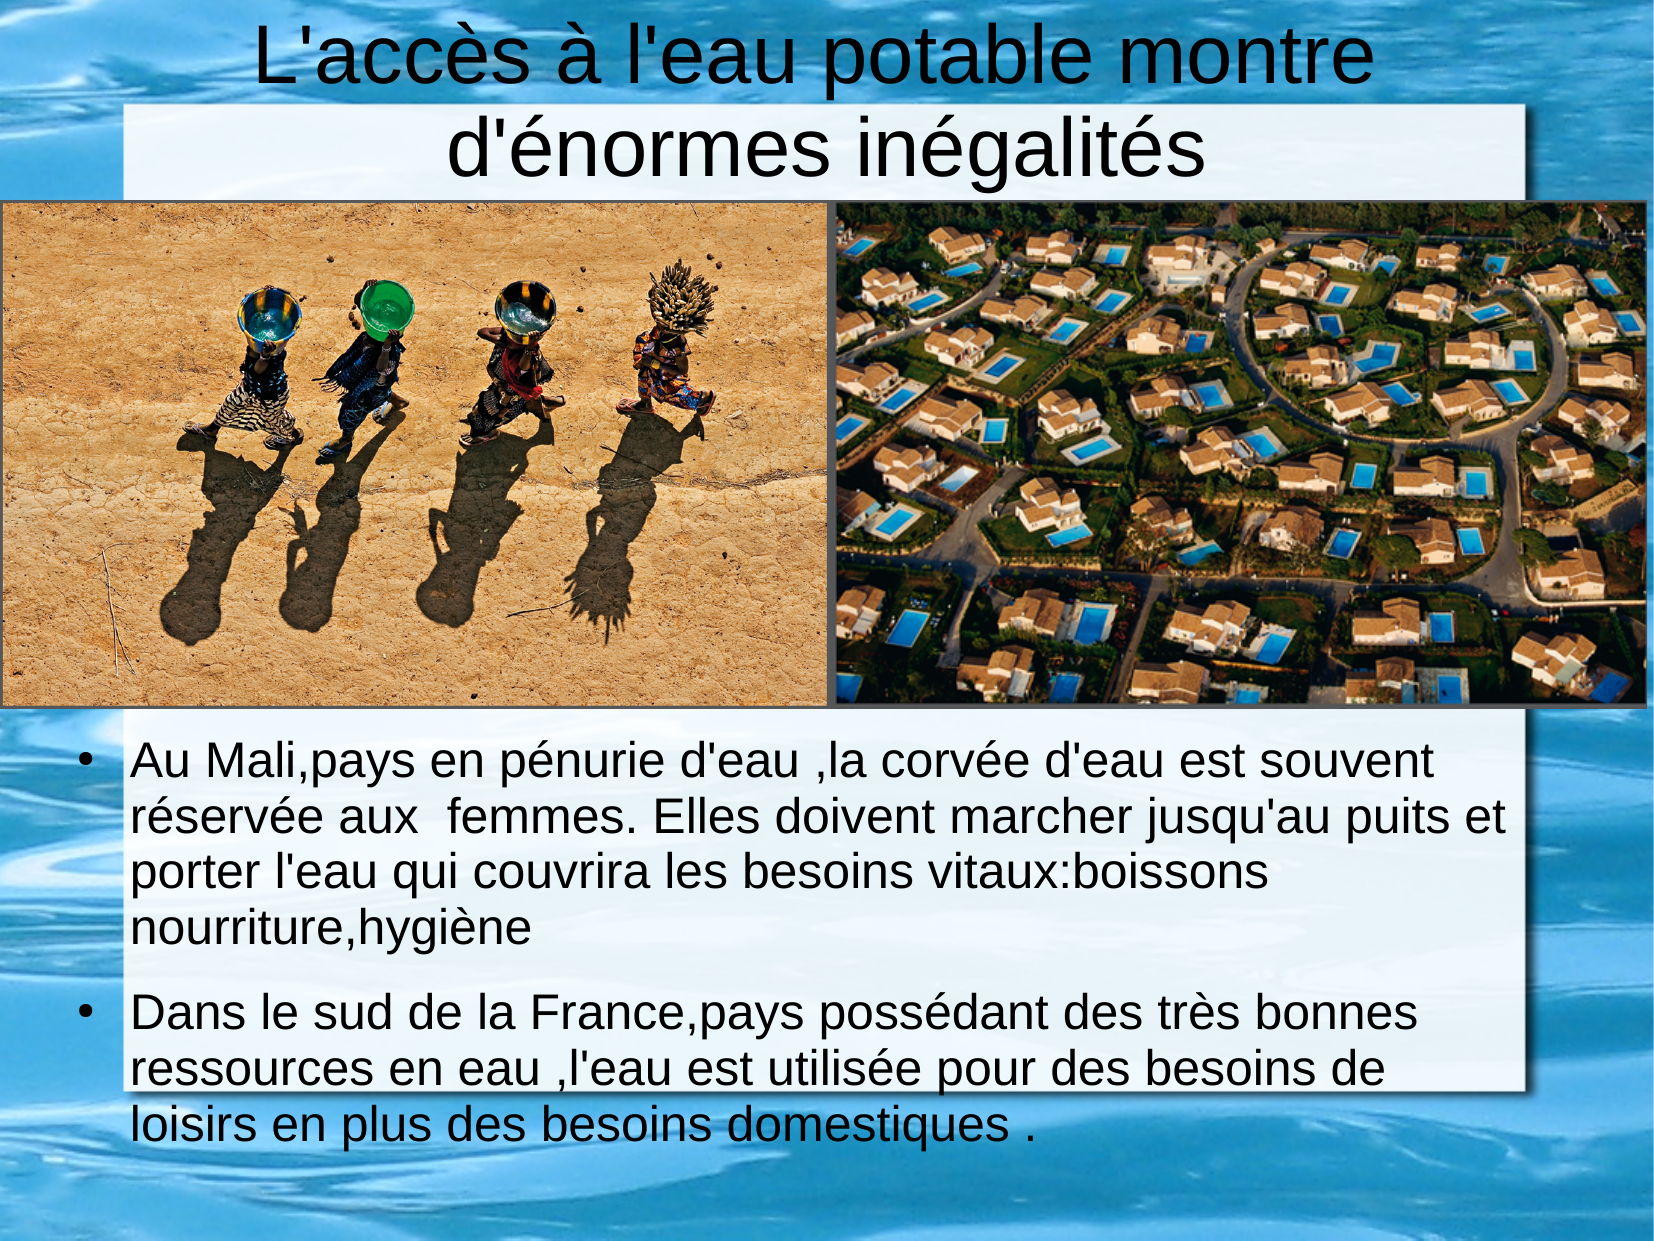

# L'accès à l'eau potable montre d'énormes inégalités
Au Mali,pays en pénurie d'eau ,la corvée d'eau est souvent réservée aux femmes. Elles doivent marcher jusqu'au puits et porter l'eau qui couvrira les besoins vitaux:boissons nourriture,hygiène
Dans le sud de la France,pays possédant des très bonnes ressources en eau ,l'eau est utilisée pour des besoins de loisirs en plus des besoins domestiques .